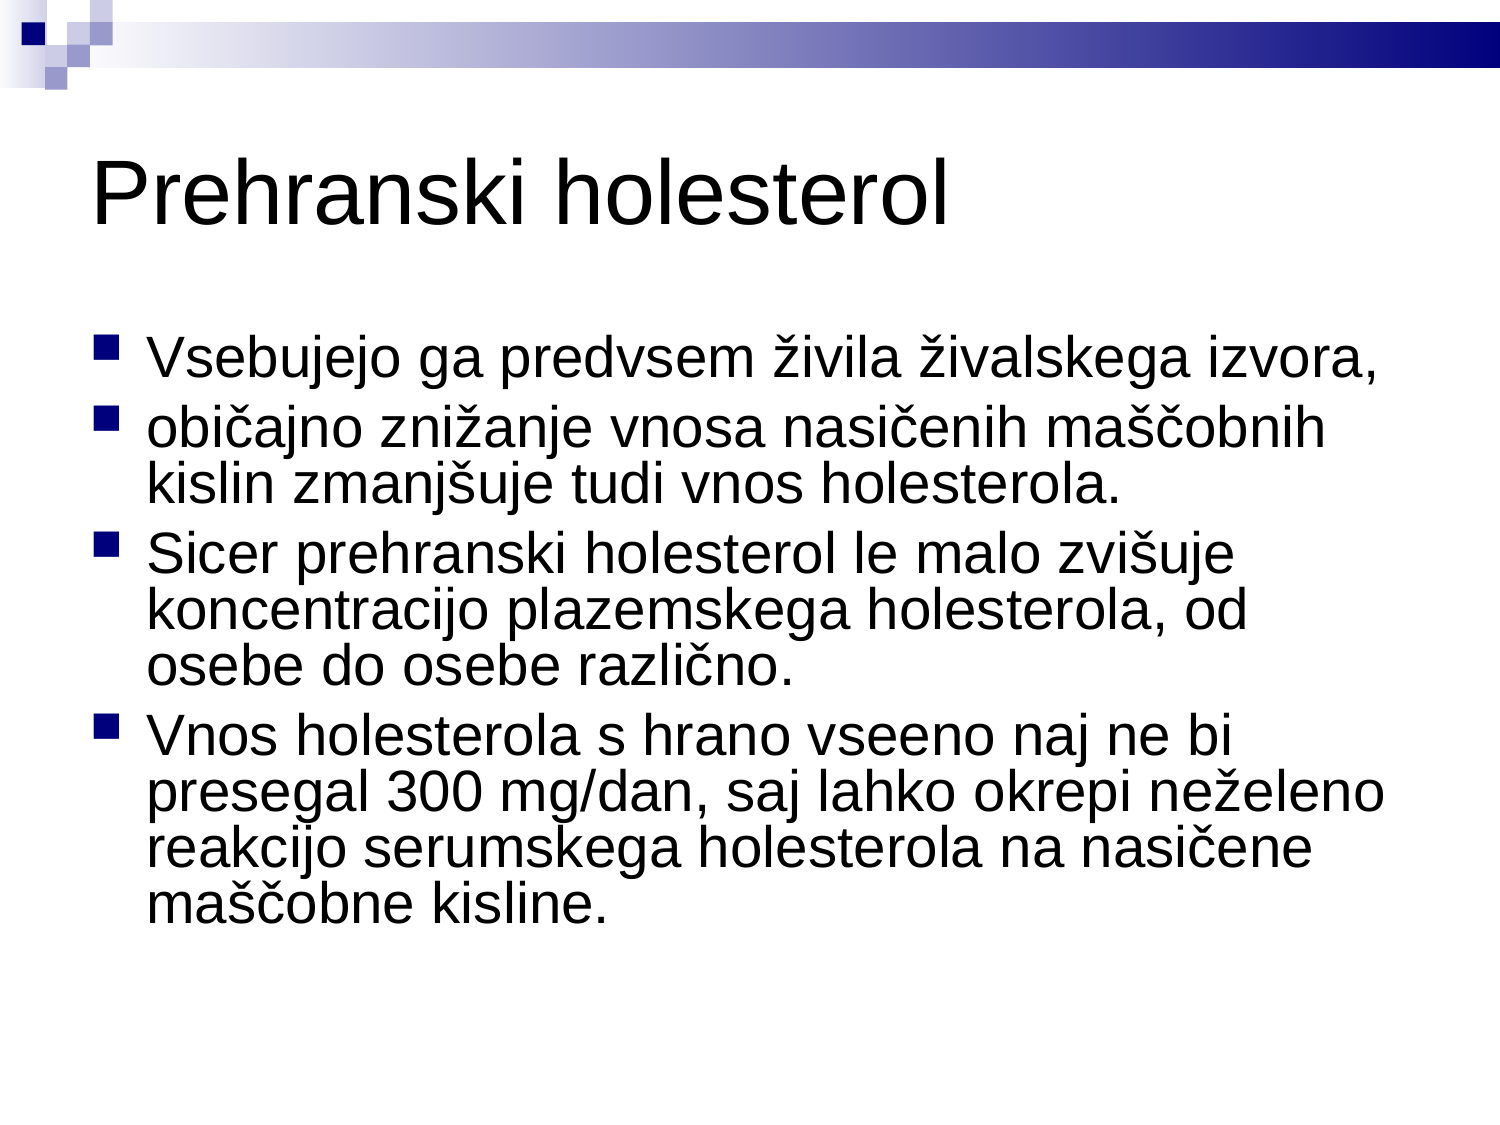

# Prehranski holesterol
Vsebujejo ga predvsem živila živalskega izvora,
običajno znižanje vnosa nasičenih maščobnih kislin zmanjšuje tudi vnos holesterola.
Sicer prehranski holesterol le malo zvišuje koncentracijo plazemskega holesterola, od osebe do osebe različno.
Vnos holesterola s hrano vseeno naj ne bi presegal 300 mg/dan, saj lahko okrepi neželeno reakcijo serumskega holesterola na nasičene maščobne kisline.